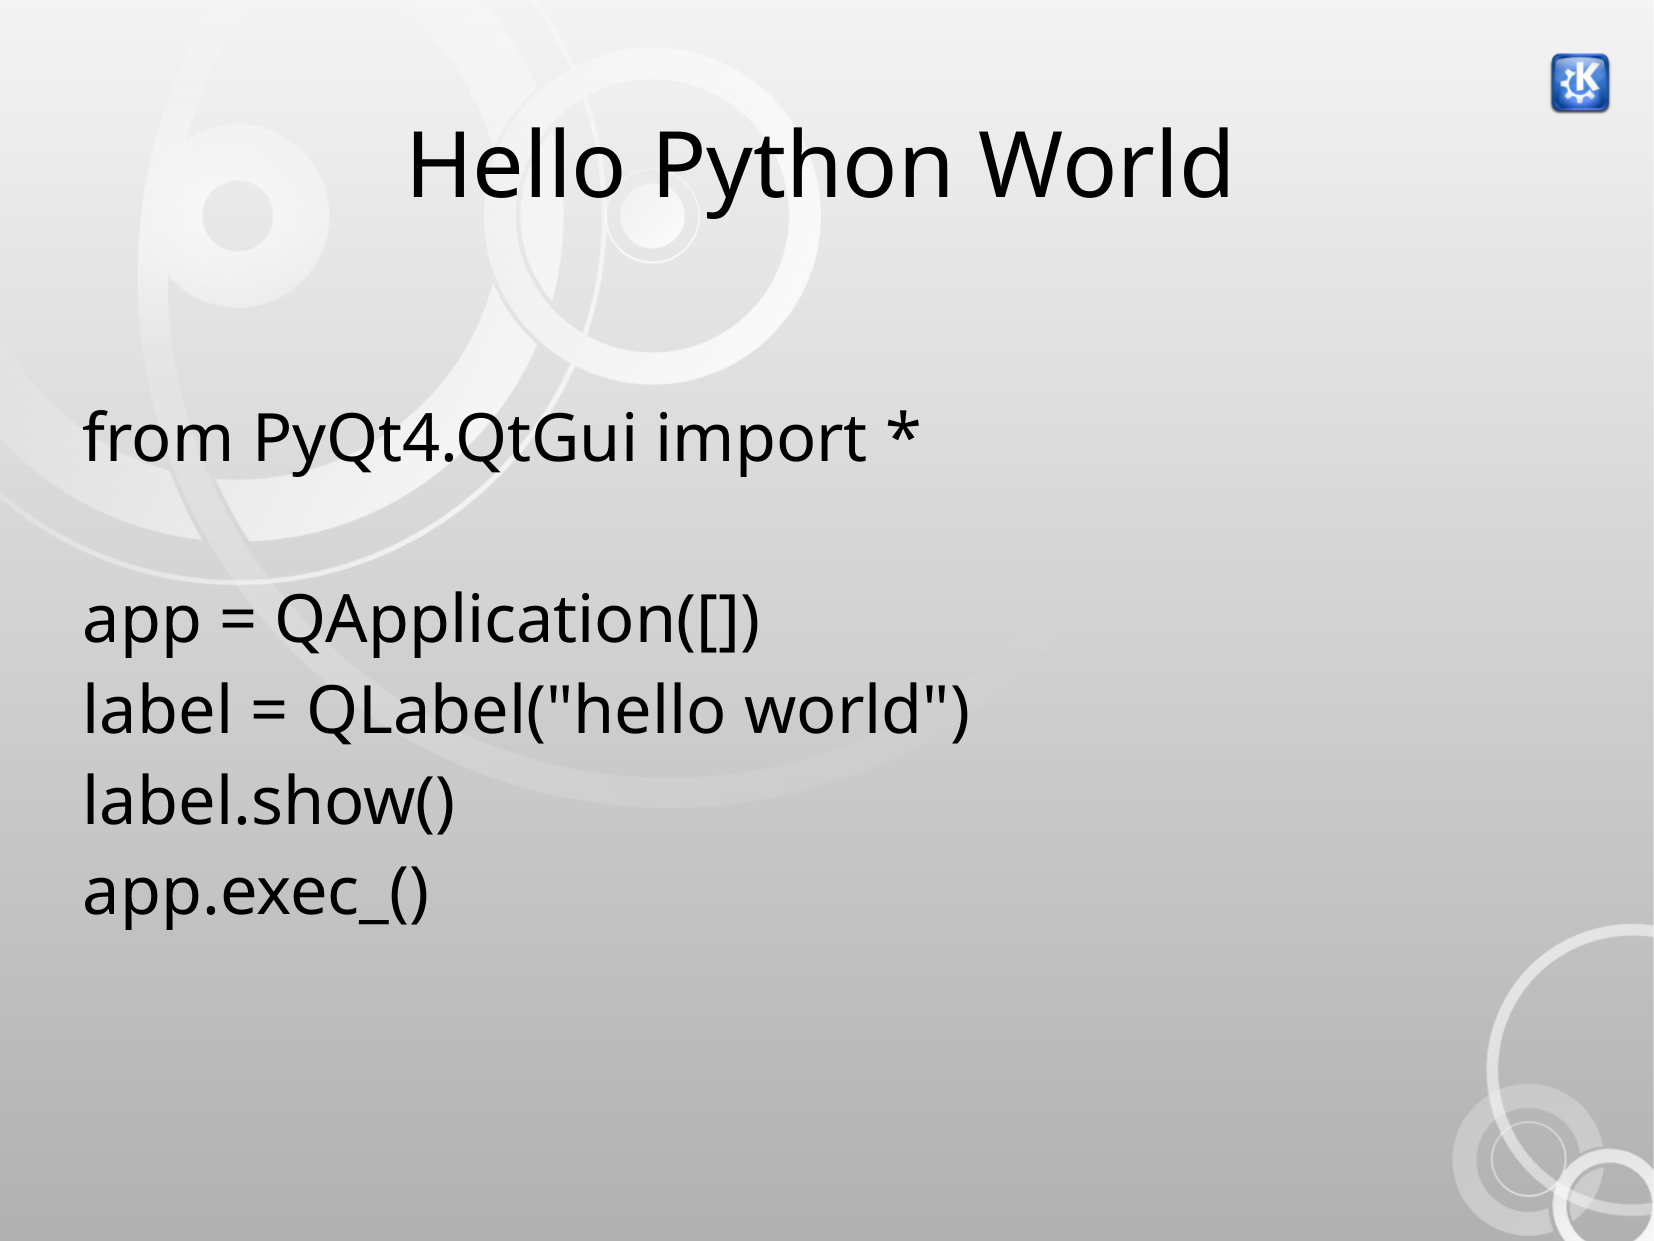

# Hello Python World
from PyQt4.QtGui import *
app = QApplication([])
label = QLabel("hello world")
label.show()
app.exec_()